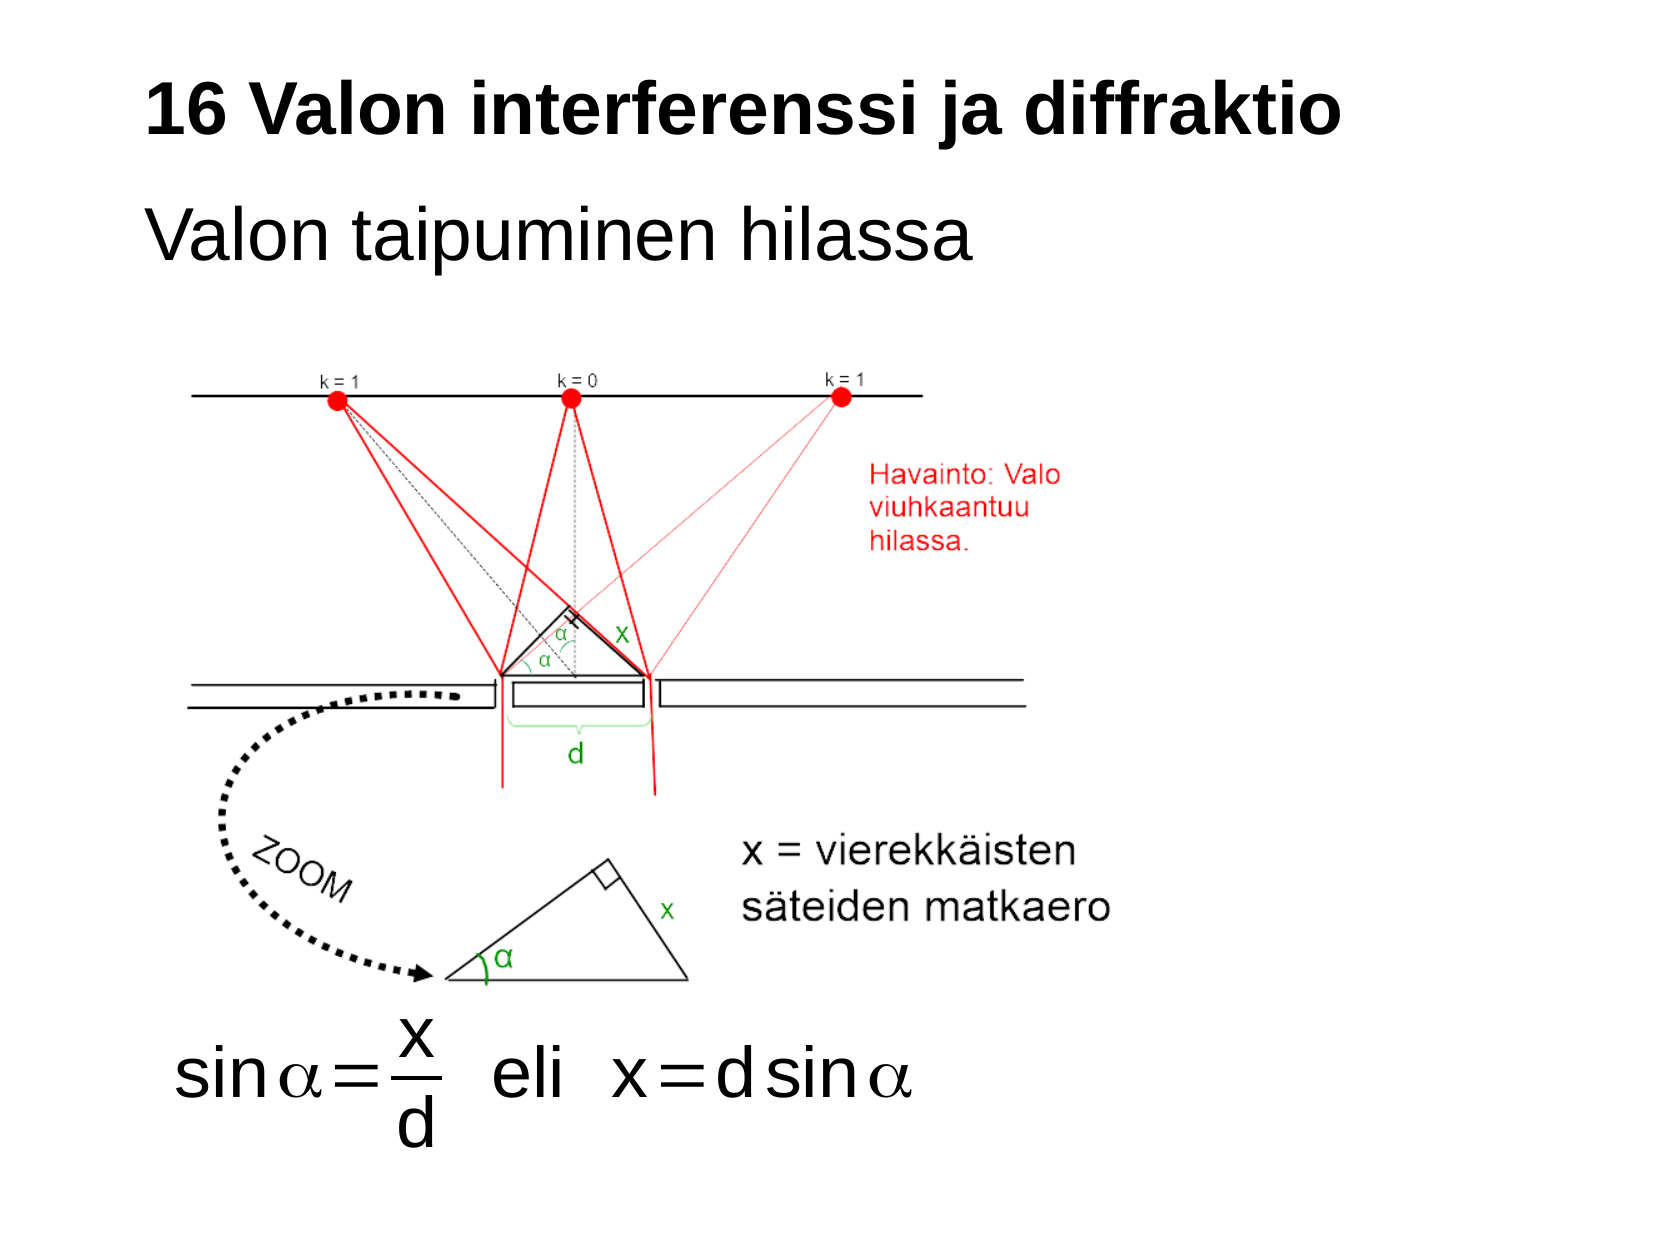

16 Valon interferenssi ja diffraktio
Valon taipuminen hilassa